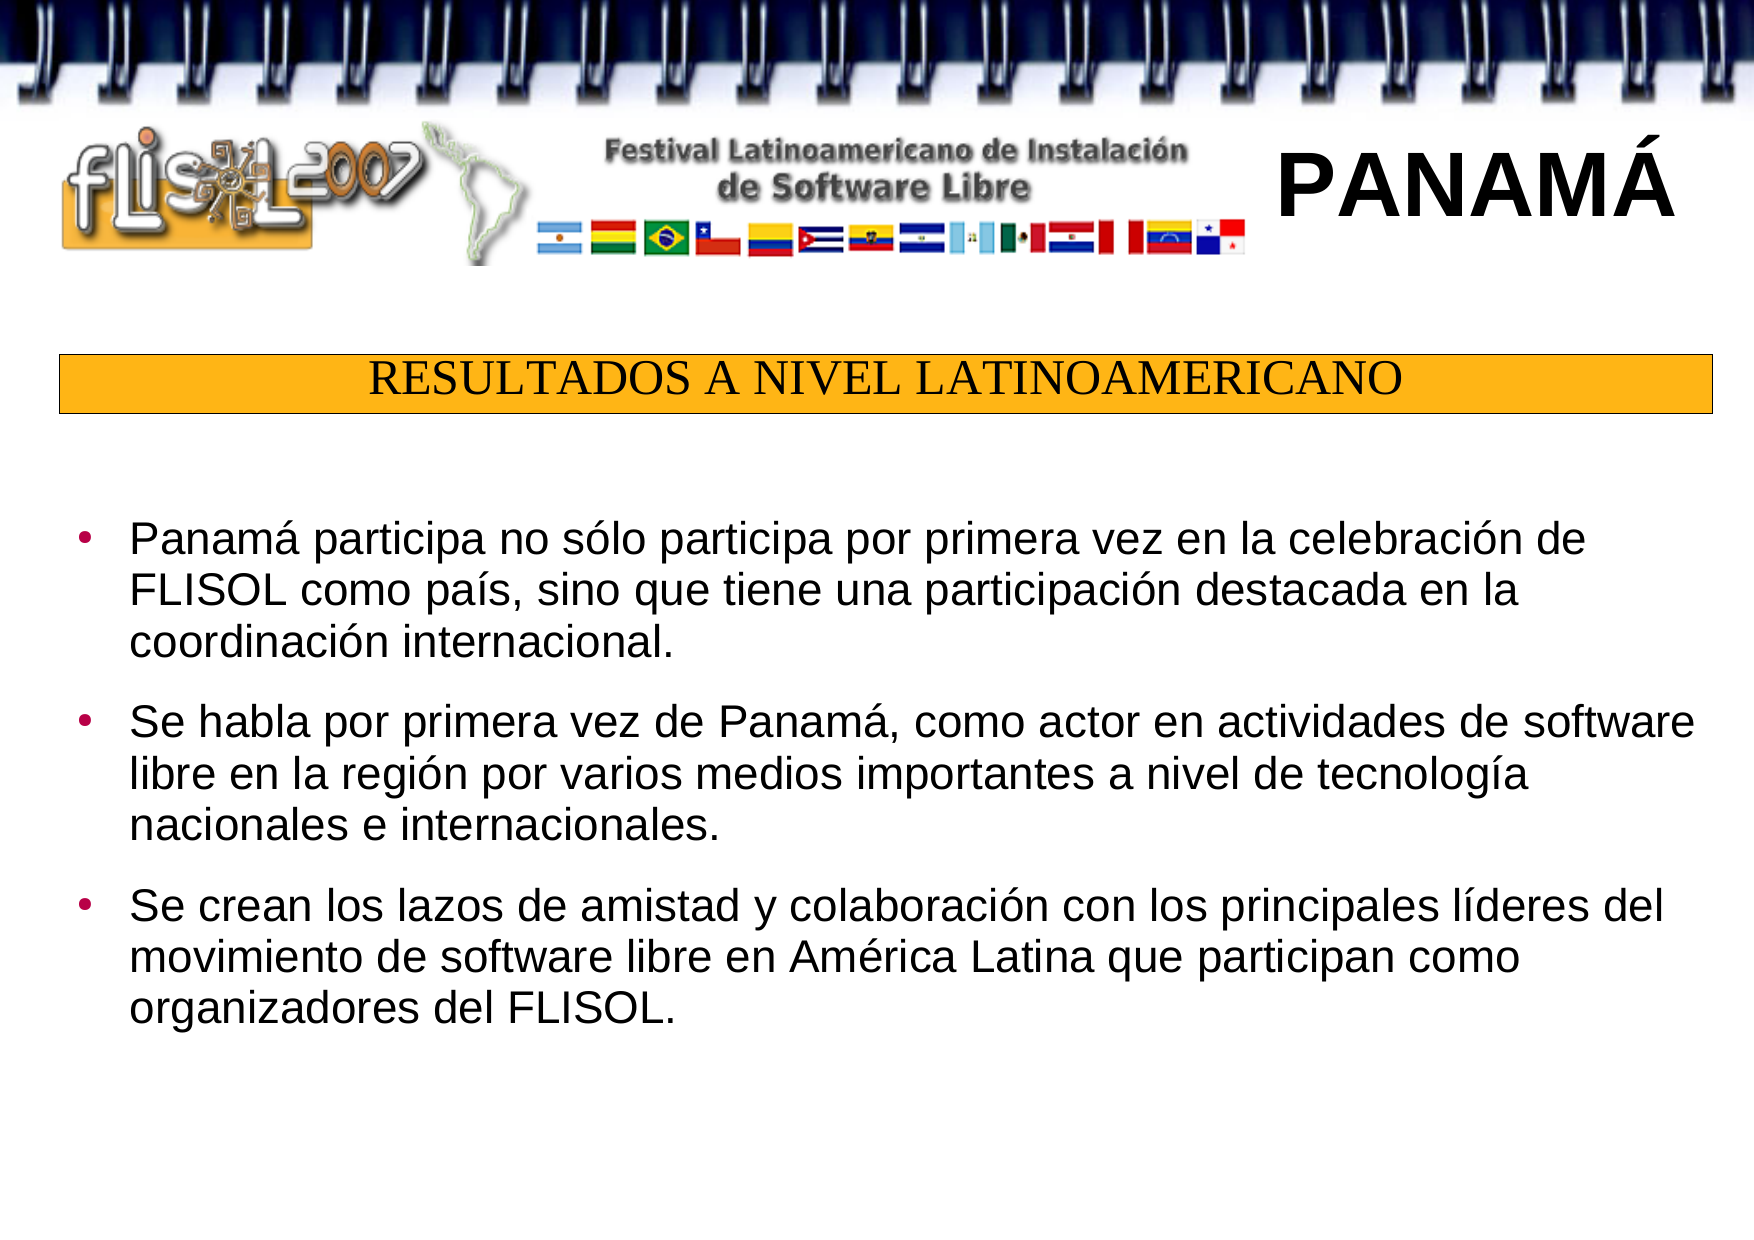

PANAMÁ
RESULTADOS A NIVEL LATINOAMERICANO
# Panamá participa no sólo participa por primera vez en la celebración de FLISOL como país, sino que tiene una participación destacada en la coordinación internacional.
Se habla por primera vez de Panamá, como actor en actividades de software libre en la región por varios medios importantes a nivel de tecnología nacionales e internacionales.
Se crean los lazos de amistad y colaboración con los principales líderes del movimiento de software libre en América Latina que participan como organizadores del FLISOL.